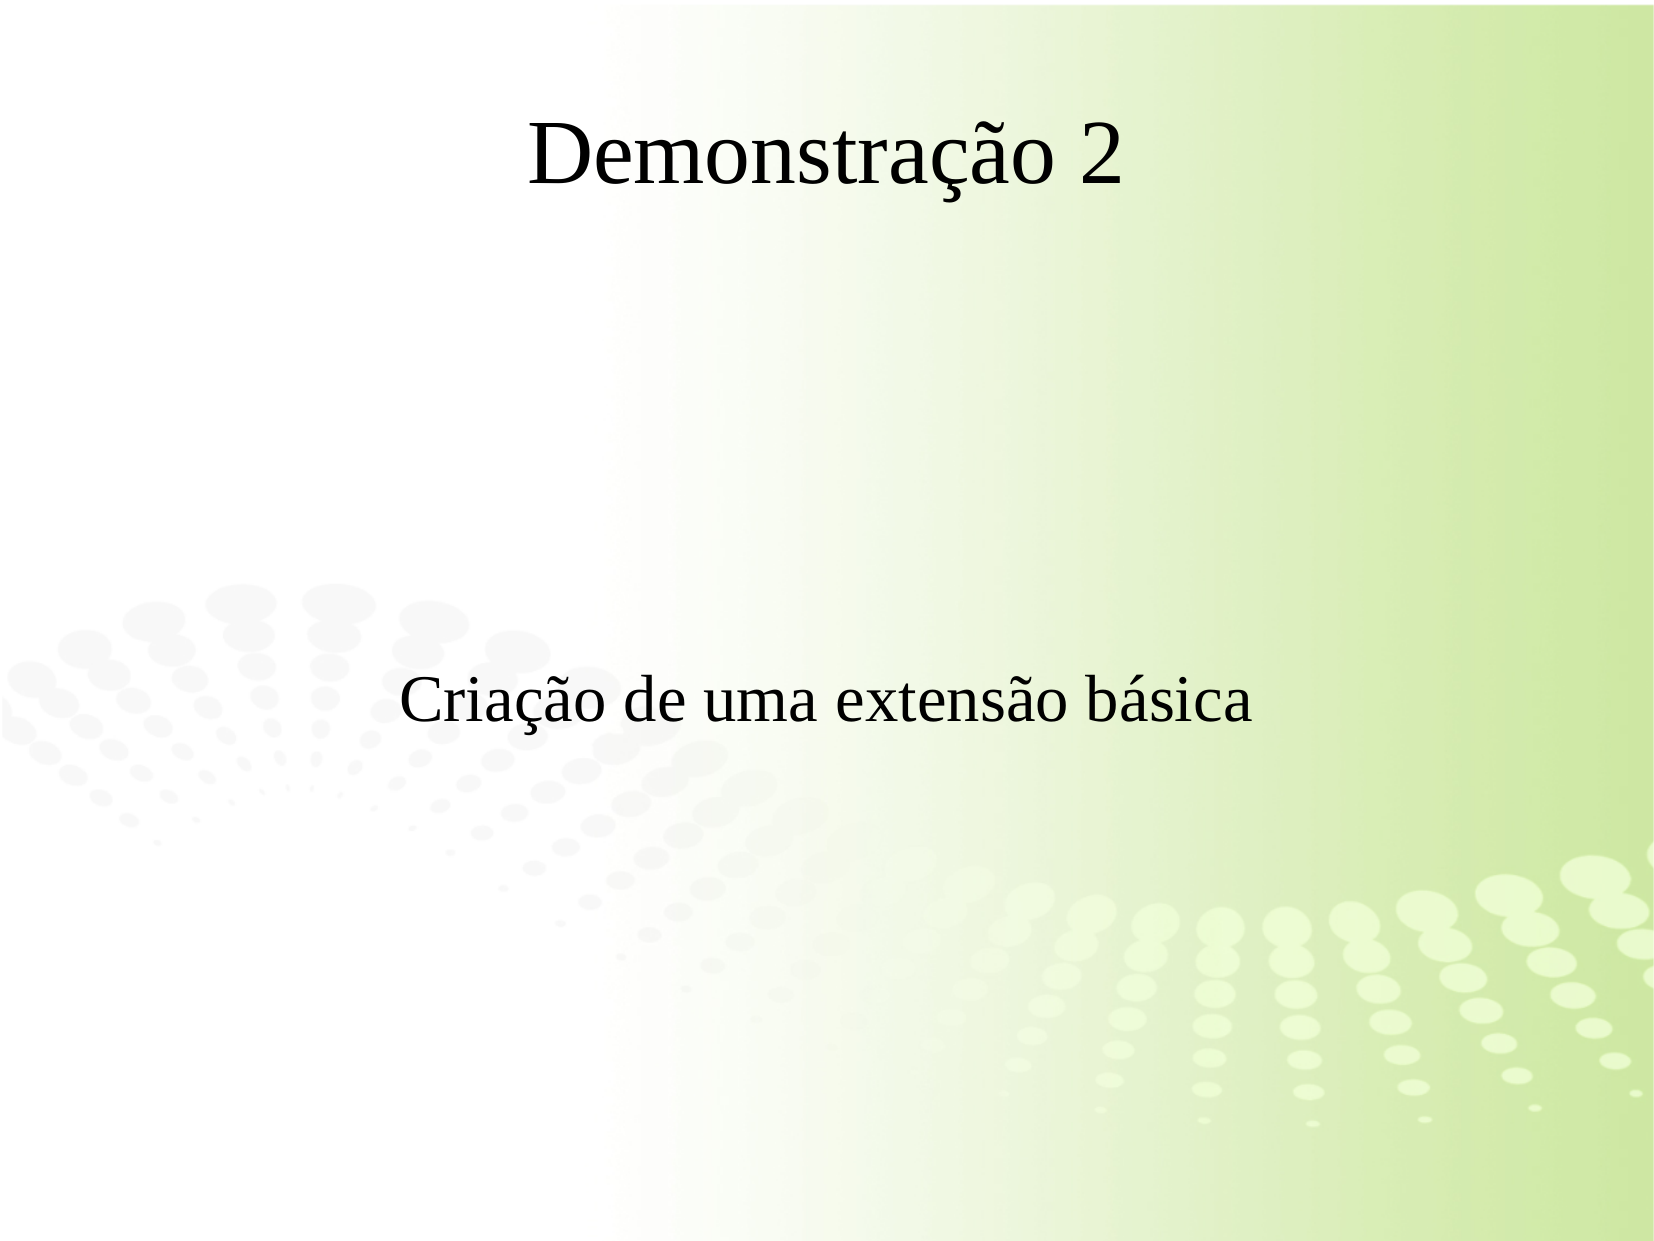

# Demonstração 2
Criação de uma extensão básica